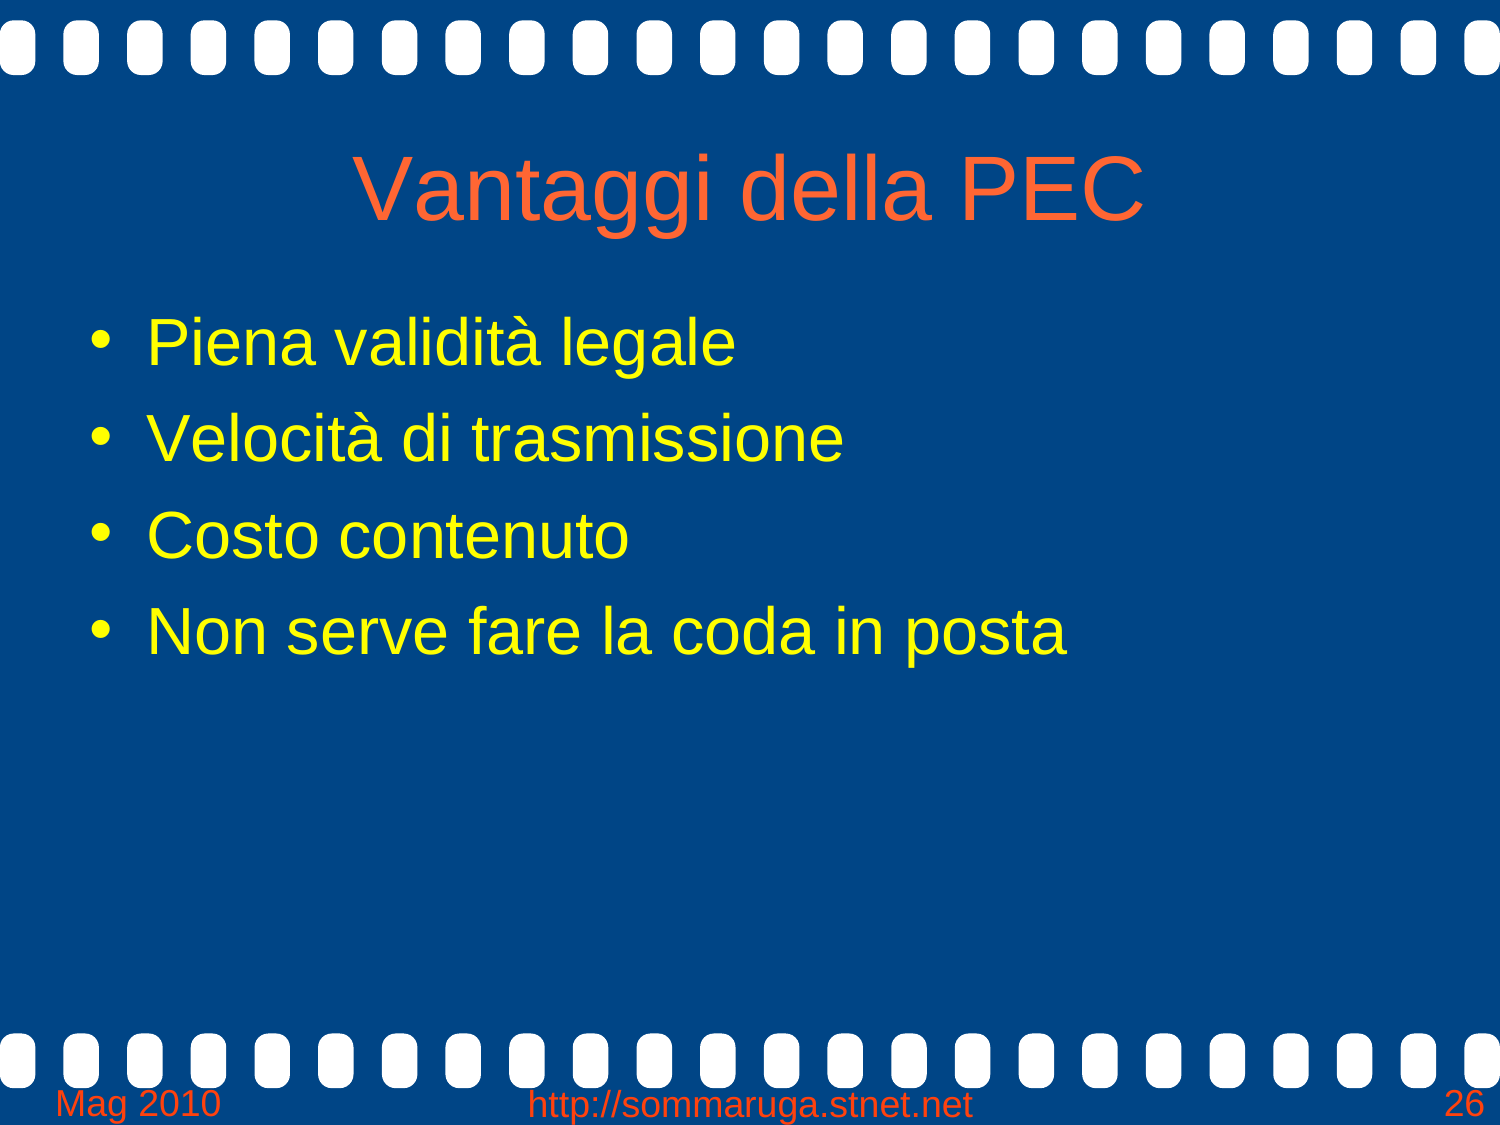

# Vantaggi della PEC
Piena validità legale
Velocità di trasmissione
Costo contenuto
Non serve fare la coda in posta